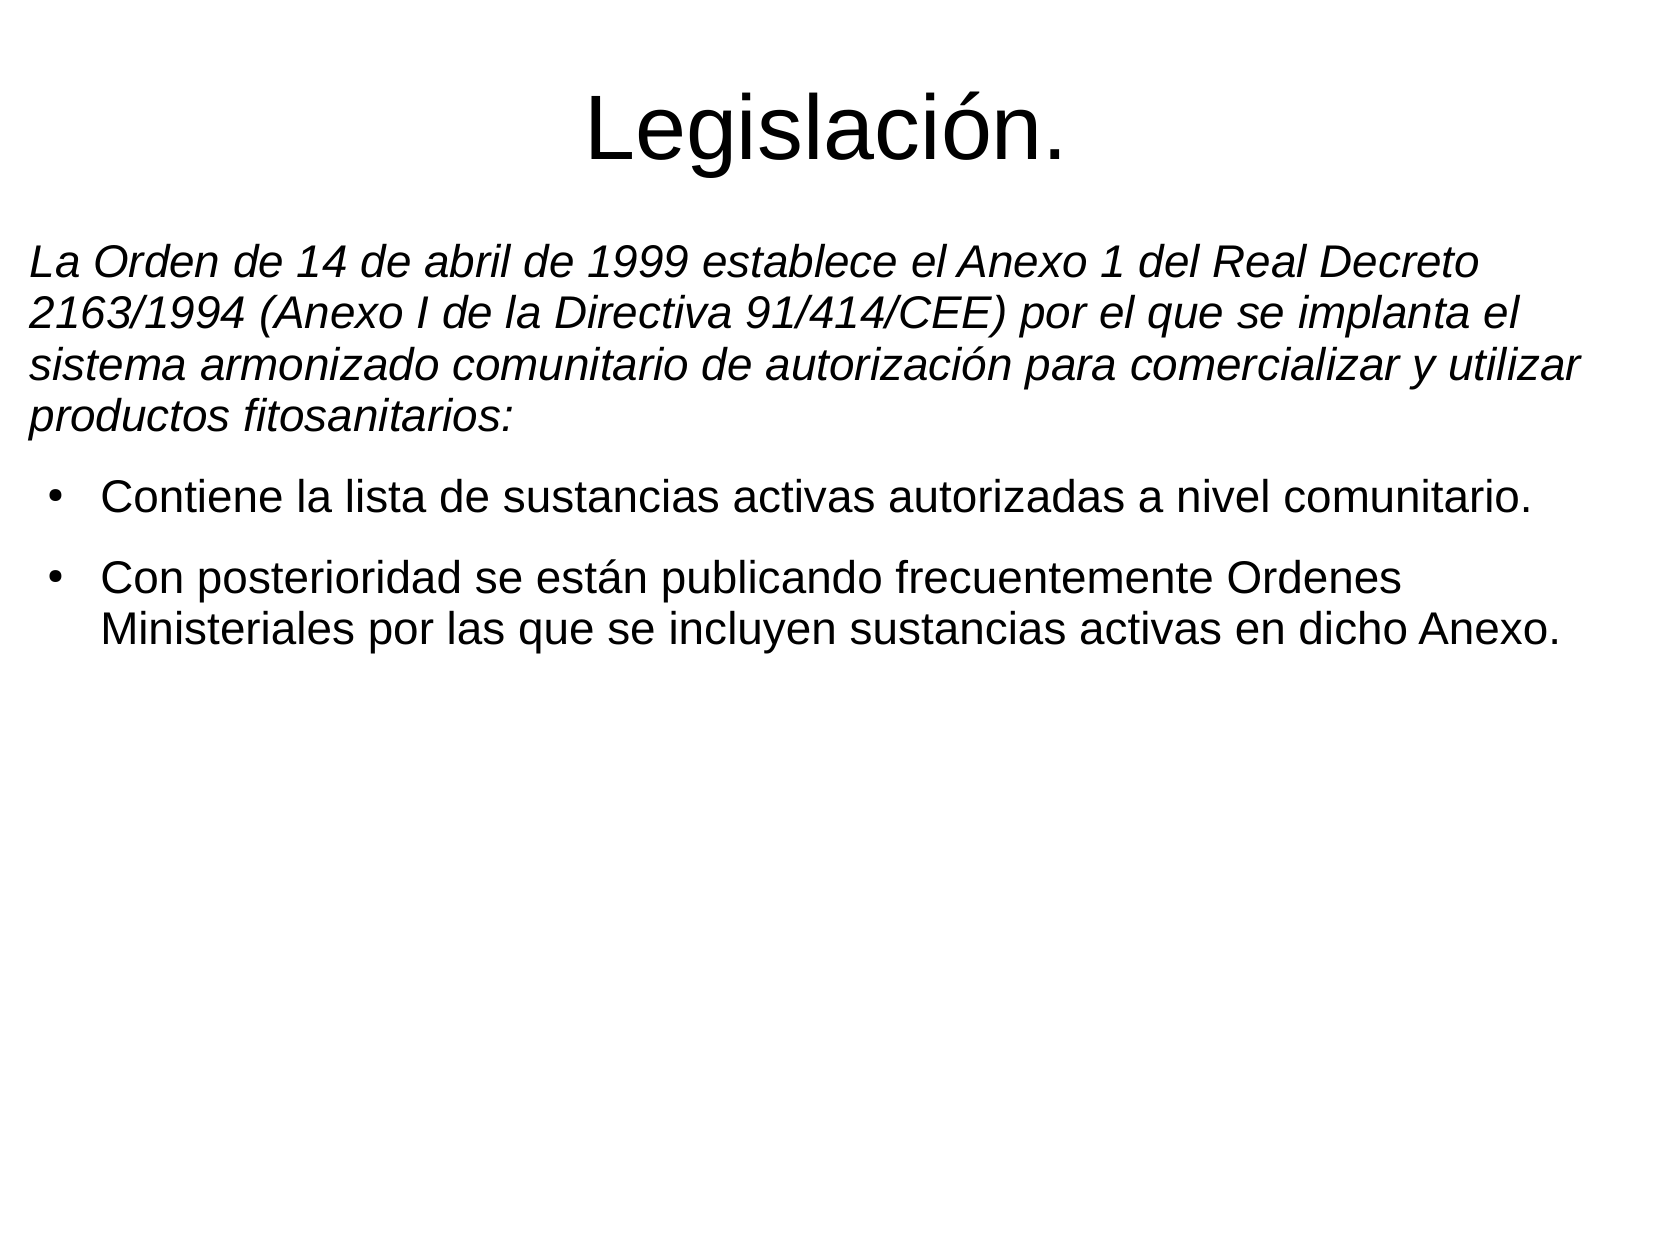

# Legislación.
La Orden de 14 de abril de 1999 establece el Anexo 1 del Real Decreto 2163/1994 (Anexo I de la Directiva 91/414/CEE) por el que se implanta el sistema armonizado comunitario de autorización para comercializar y utilizar productos fitosanitarios:
Contiene la lista de sustancias activas autorizadas a nivel comunitario.
Con posterioridad se están publicando frecuentemente Ordenes Ministeriales por las que se incluyen sustancias activas en dicho Anexo.